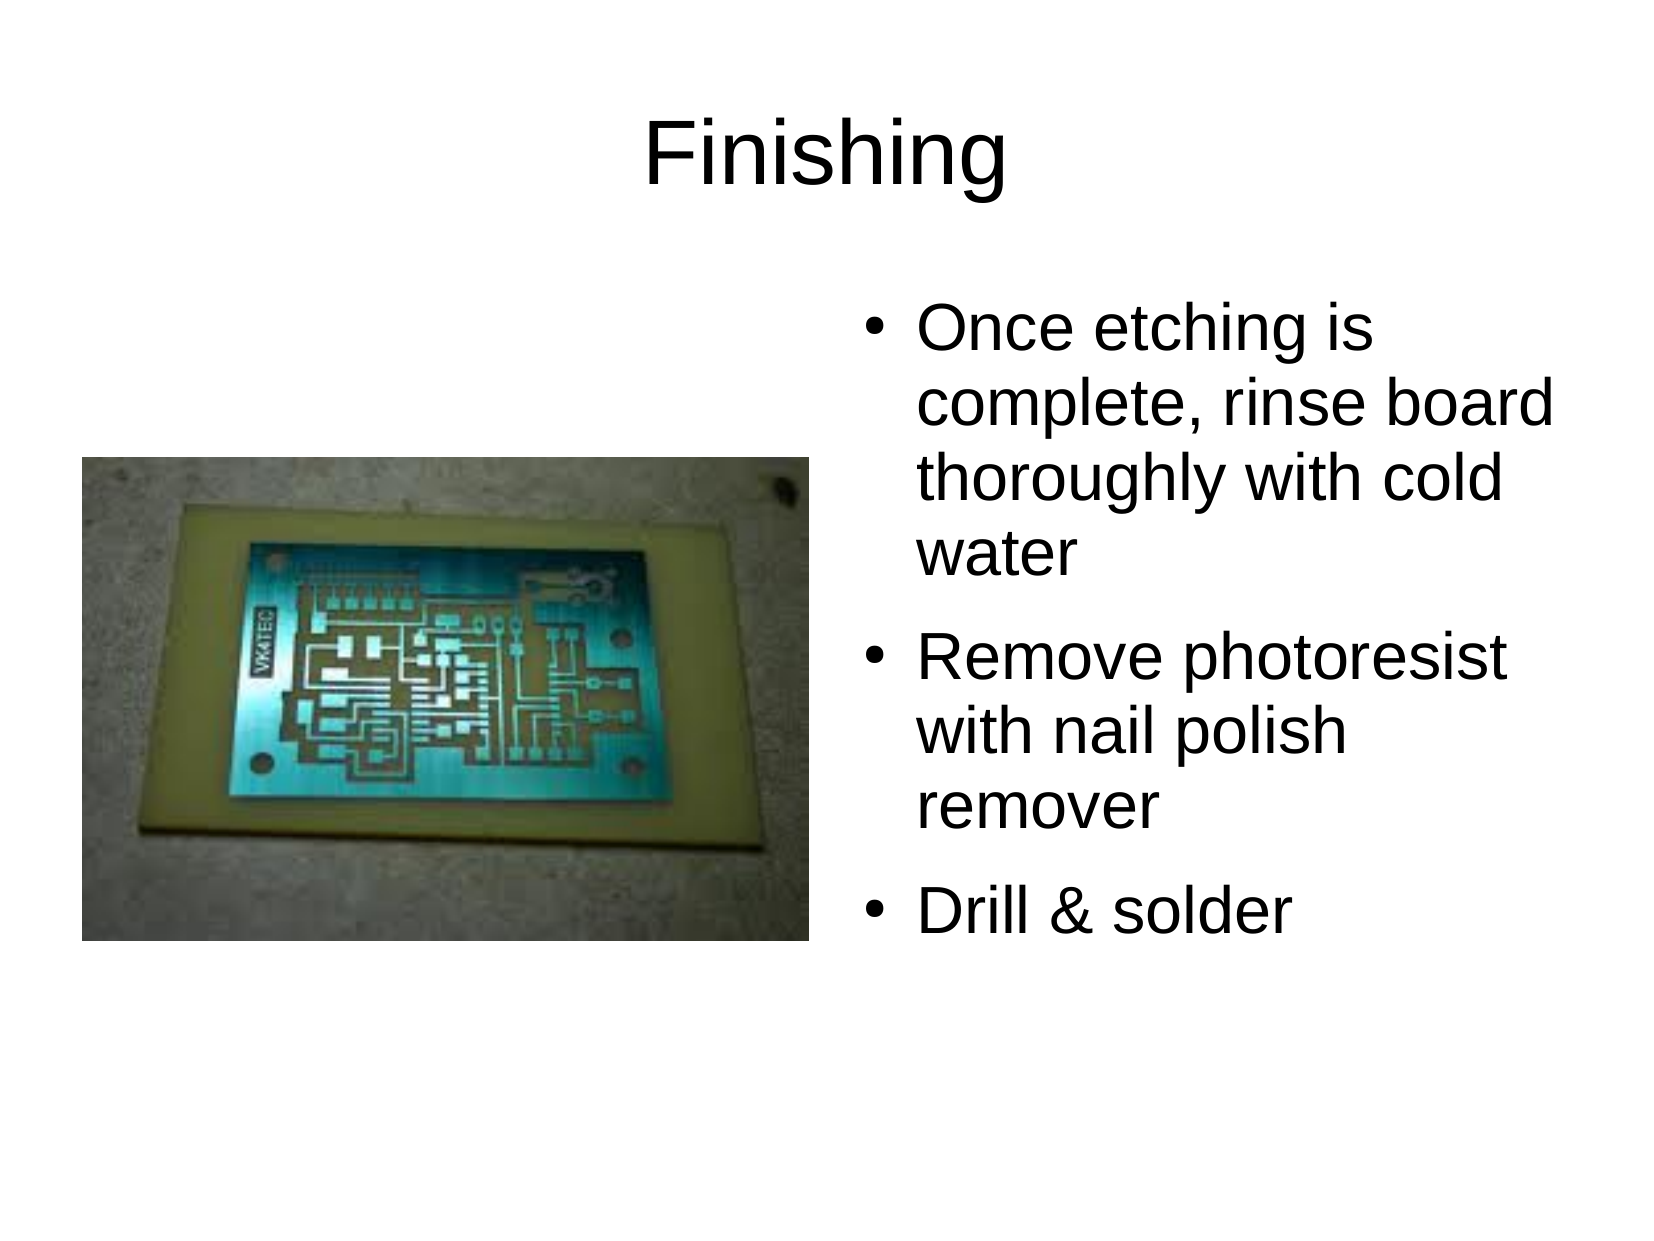

# Finishing
Once etching is complete, rinse board thoroughly with cold water
Remove photoresist with nail polish remover
Drill & solder